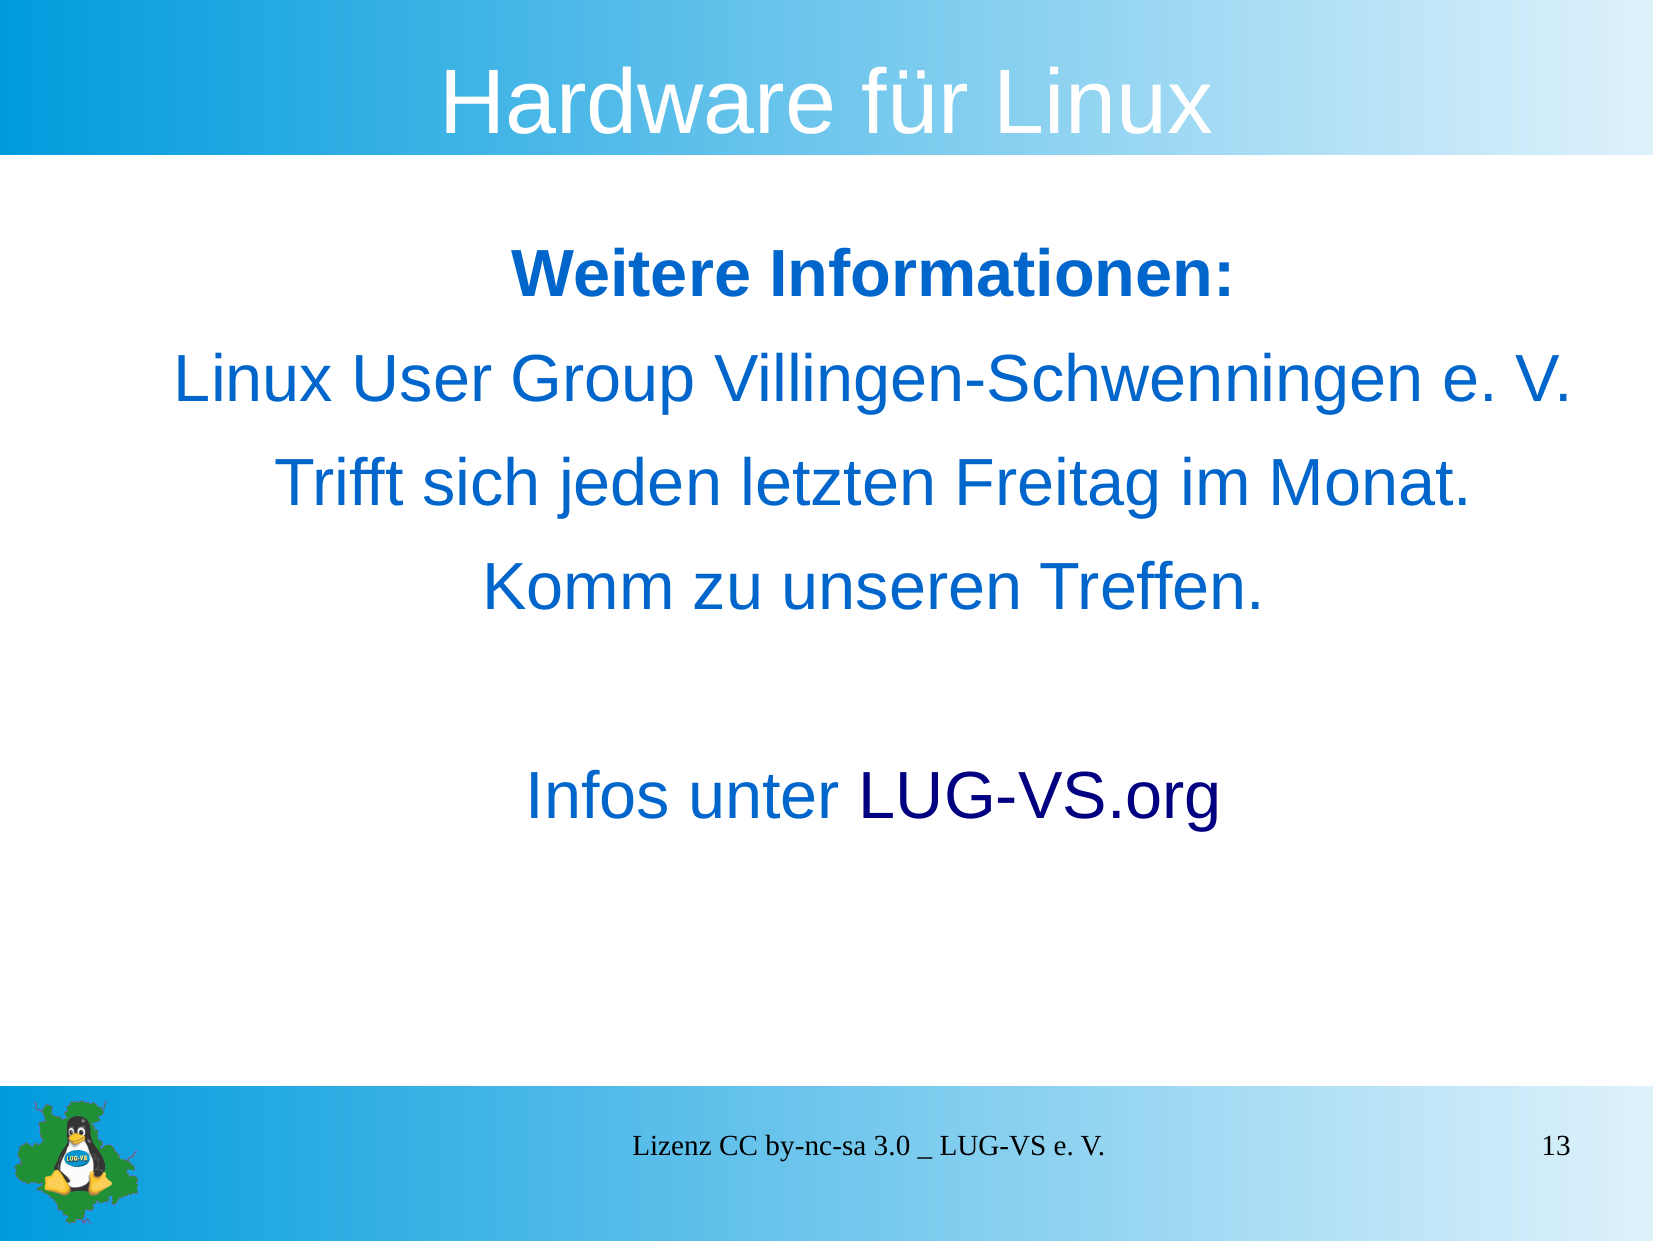

# Hardware für Linux
Weitere Informationen:
Linux User Group Villingen-Schwenningen e. V.
Trifft sich jeden letzten Freitag im Monat.
Komm zu unseren Treffen.
Infos unter LUG-VS.org